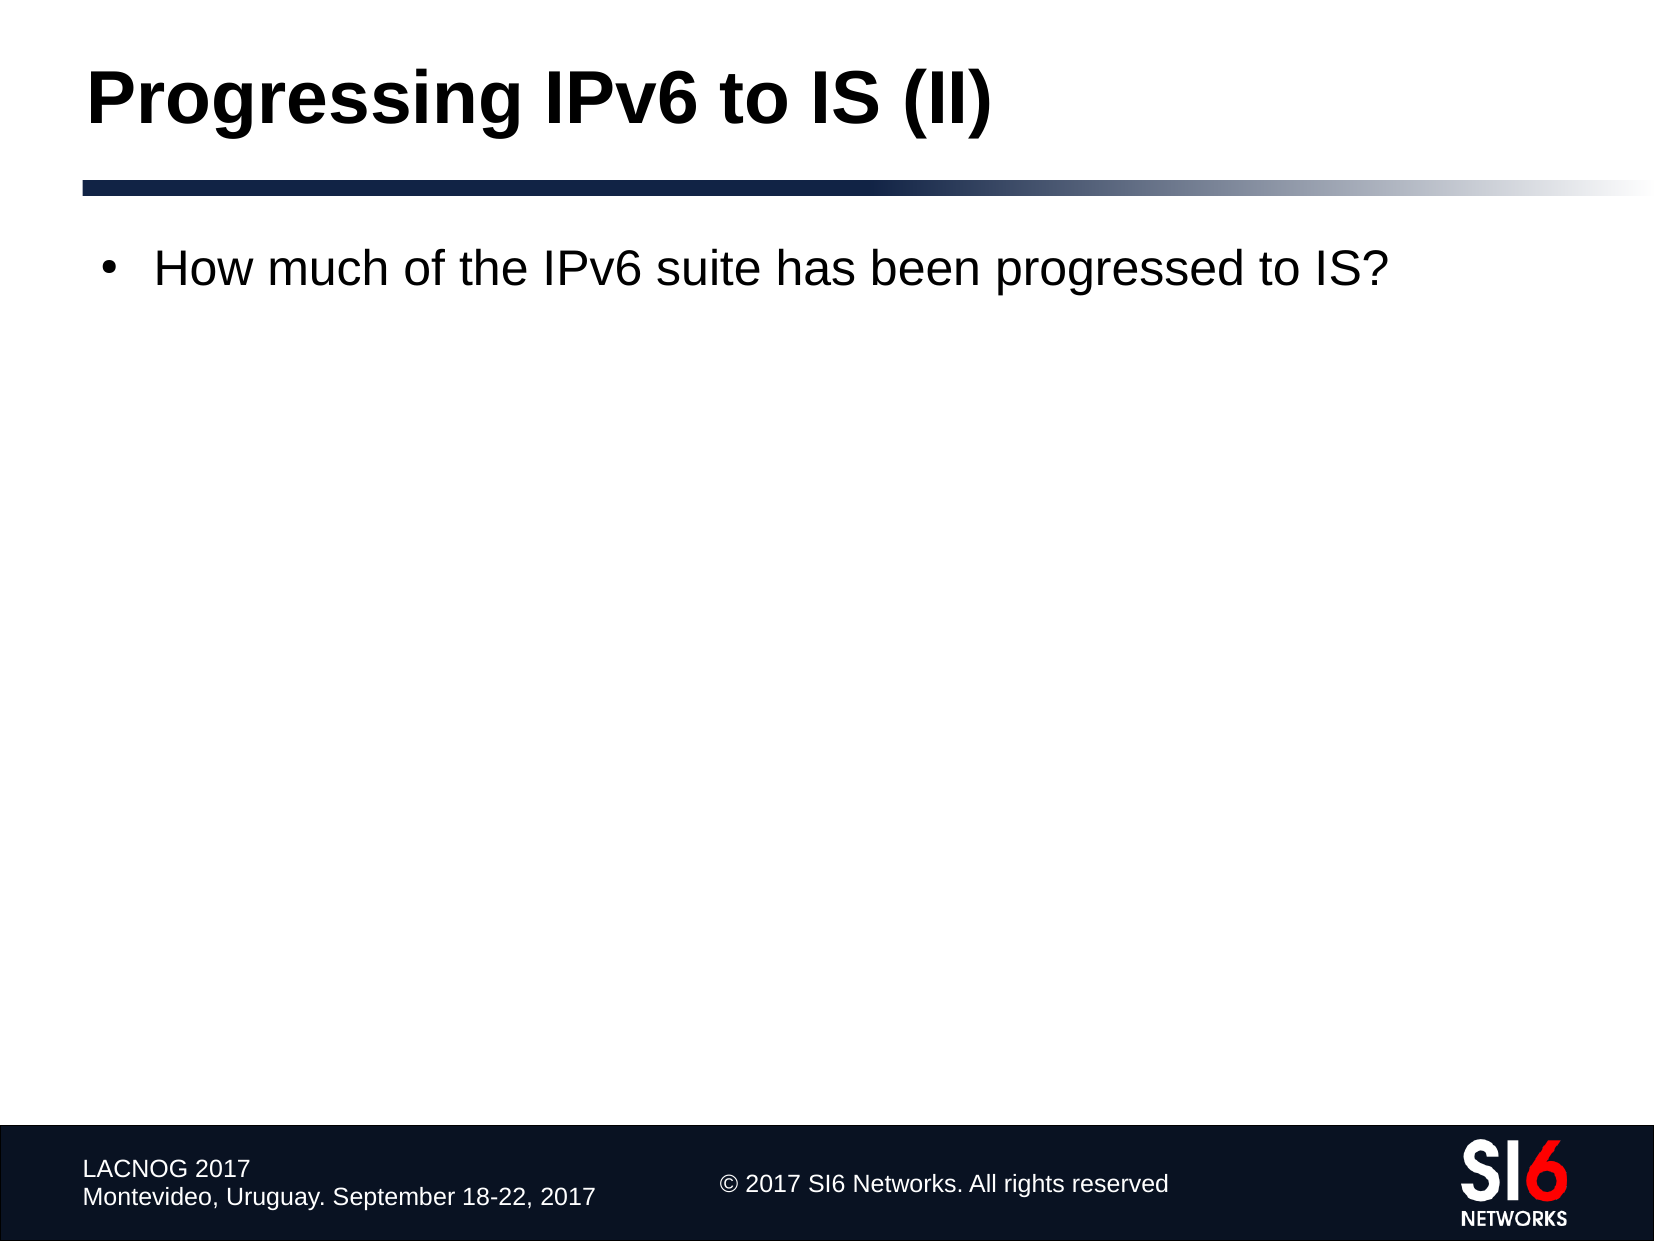

# Progressing IPv6 to IS (II)
How much of the IPv6 suite has been progressed to IS?